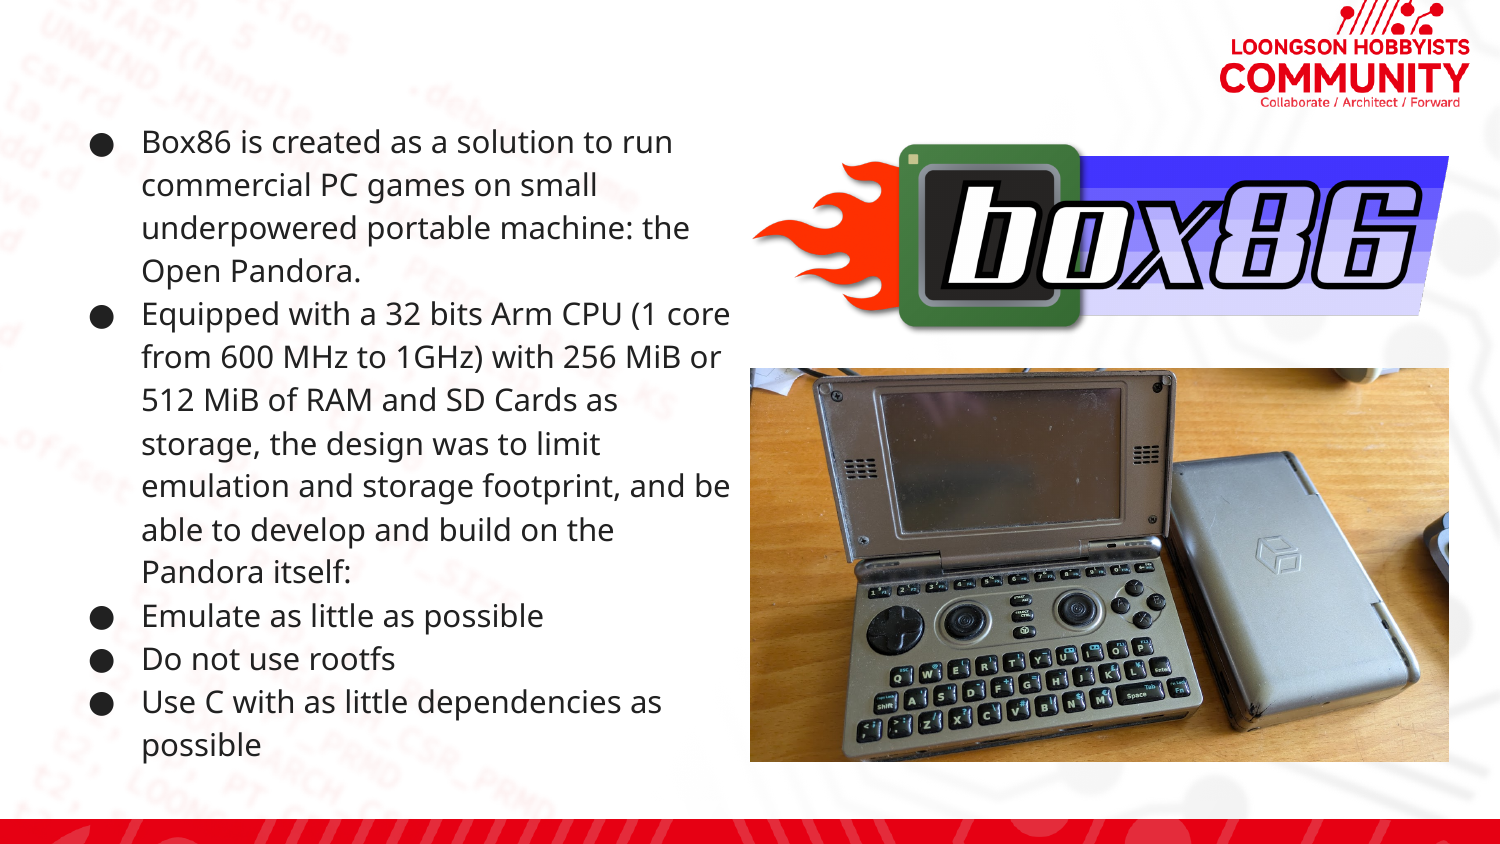

# Box86 is created as a solution to run commercial PC games on small underpowered portable machine: the Open Pandora.
Equipped with a 32 bits Arm CPU (1 core from 600 MHz to 1GHz) with 256 MiB or 512 MiB of RAM and SD Cards as storage, the design was to limit emulation and storage footprint, and be able to develop and build on the Pandora itself:
Emulate as little as possible
Do not use rootfs
Use C with as little dependencies as possible